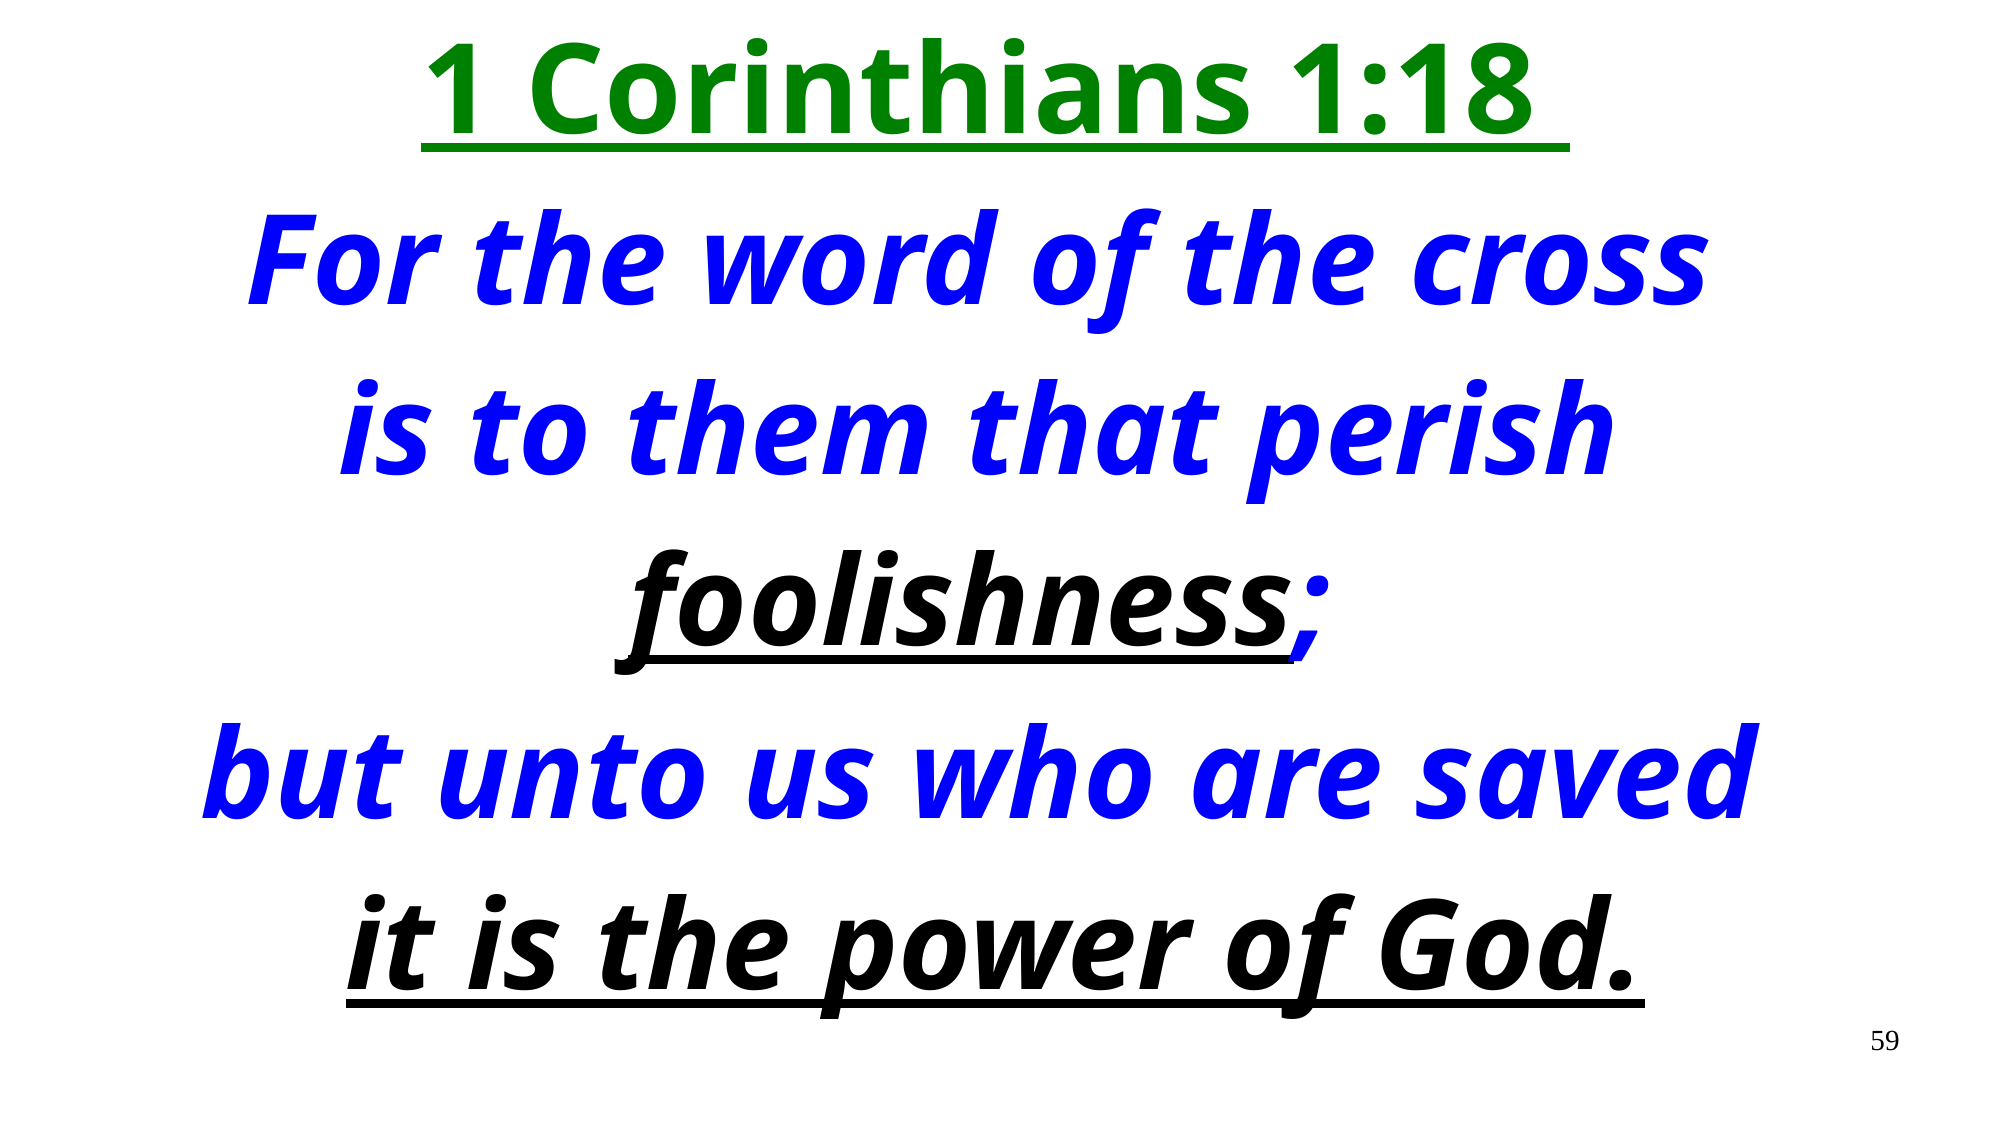

# 1 Corinthians 1:18 For the word of the cross is to them that perish foolishness;
but unto us who are saved
it is the power of God.
59